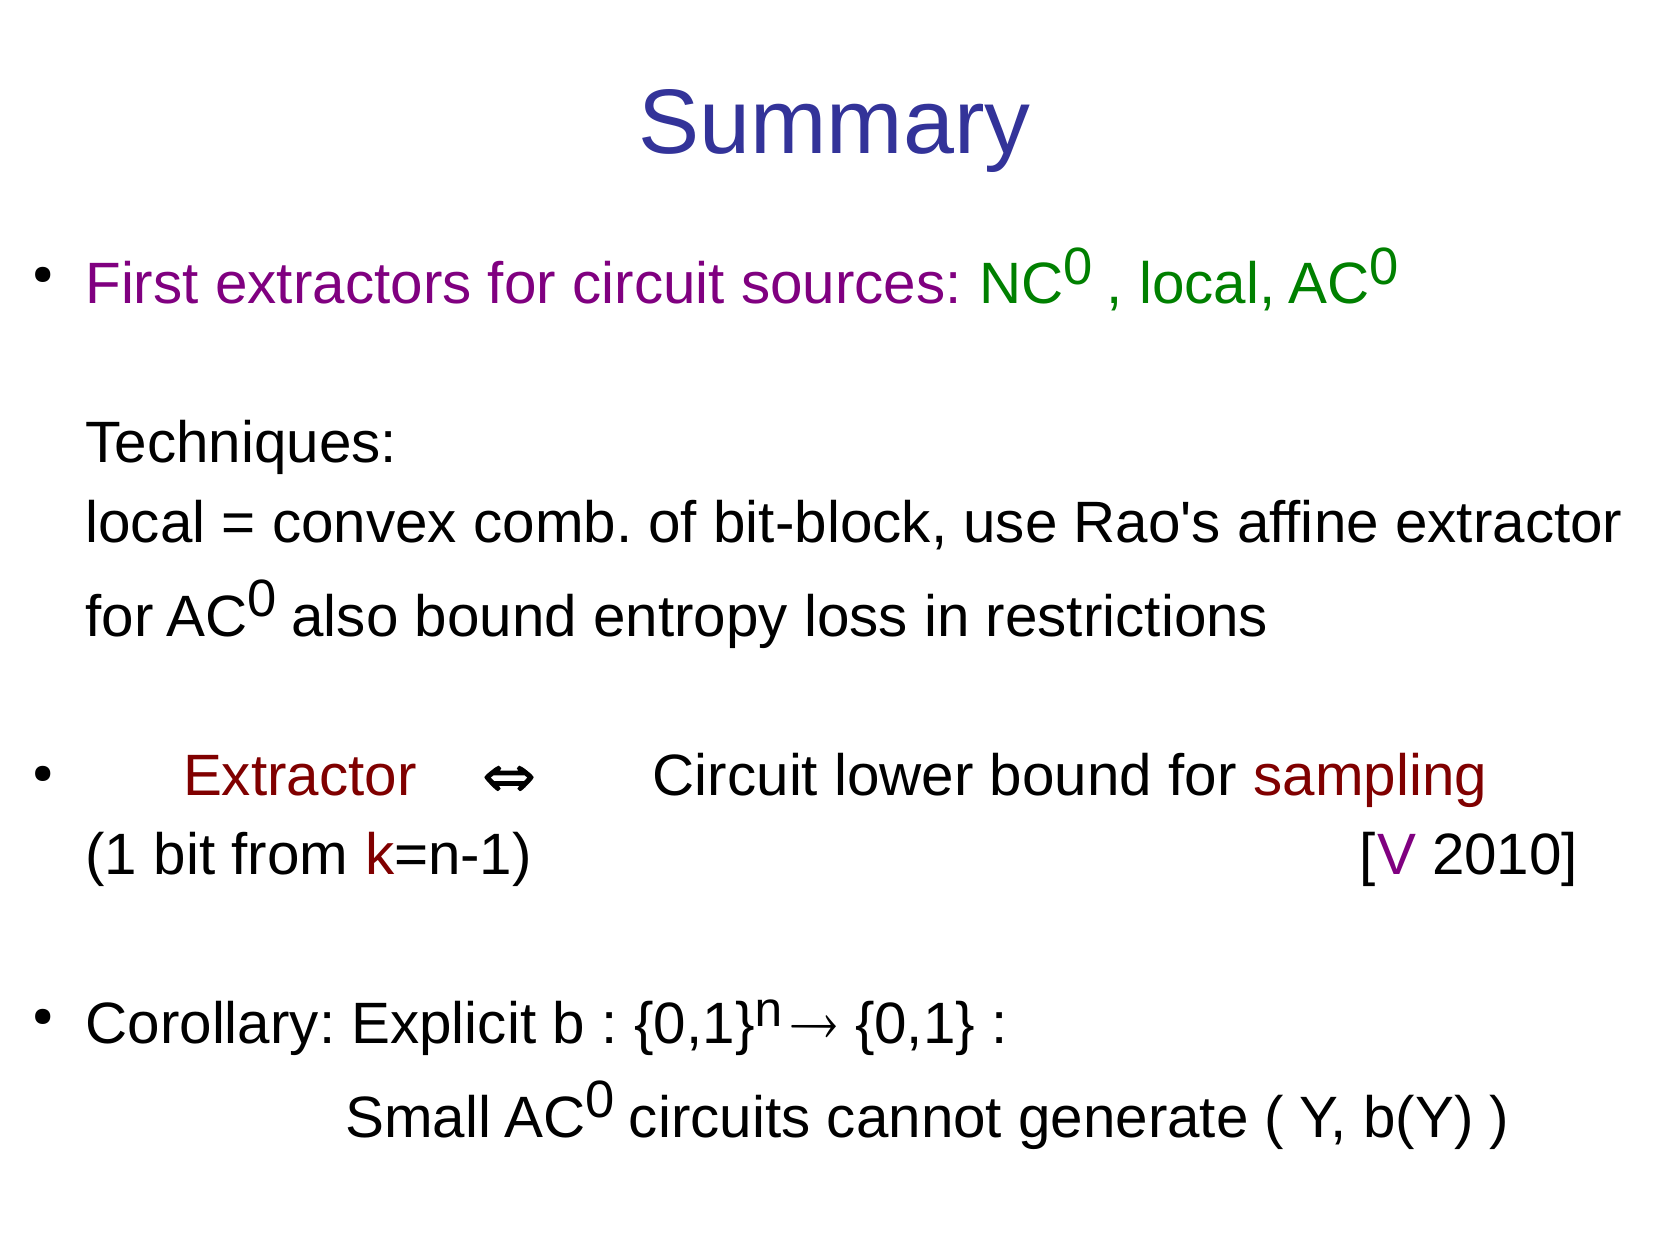

Summary
# First extractors for circuit sources: NC0 , local, AC0
Techniques:
local = convex comb. of bit-block, use Rao's affine extractor
for AC0 also bound entropy loss in restrictions
 Extractor  Circuit lower bound for sampling
(1 bit from k=n-1) [V 2010]
Corollary: Explicit b : {0,1}n  {0,1} :
 Small AC0 circuits cannot generate ( Y, b(Y) )